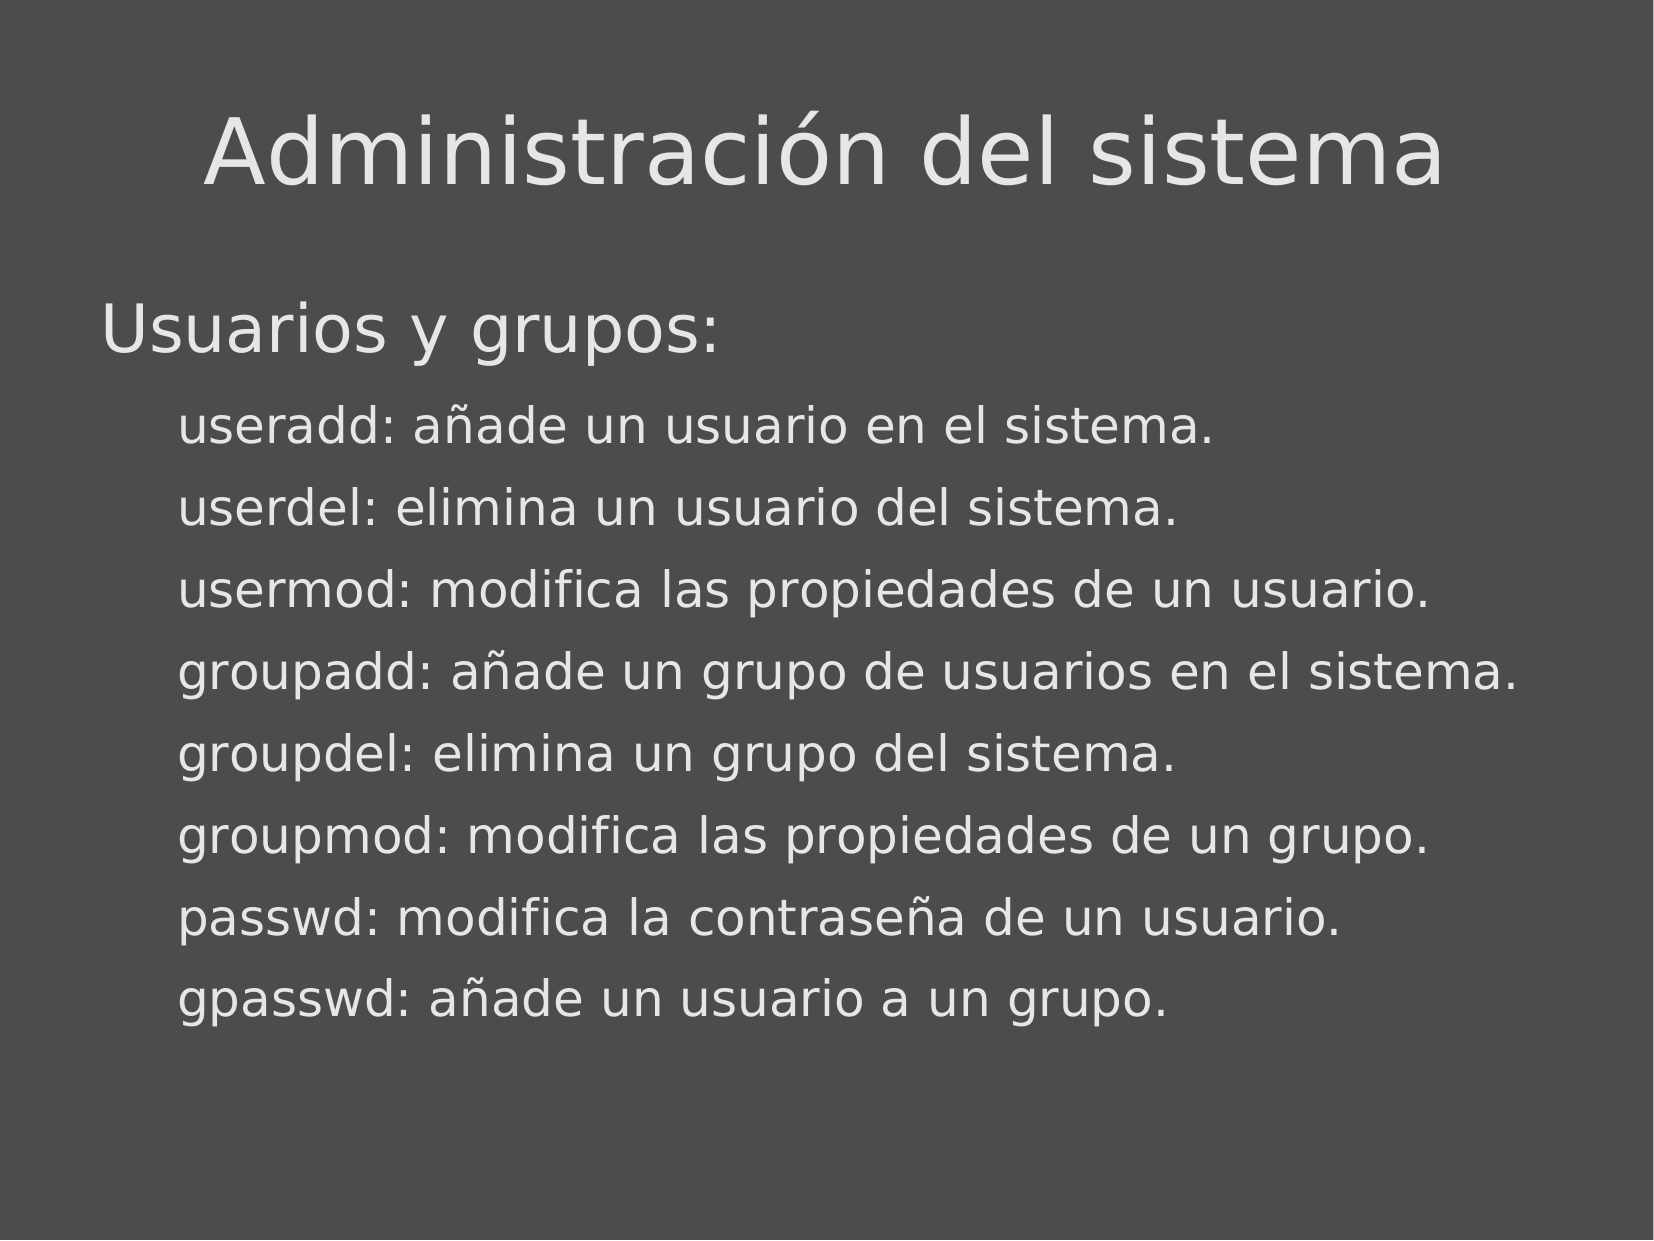

# Administración del sistema
Usuarios y grupos:
useradd: añade un usuario en el sistema.
userdel: elimina un usuario del sistema.
usermod: modifica las propiedades de un usuario.
groupadd: añade un grupo de usuarios en el sistema.
groupdel: elimina un grupo del sistema.
groupmod: modifica las propiedades de un grupo.
passwd: modifica la contraseña de un usuario.
gpasswd: añade un usuario a un grupo.